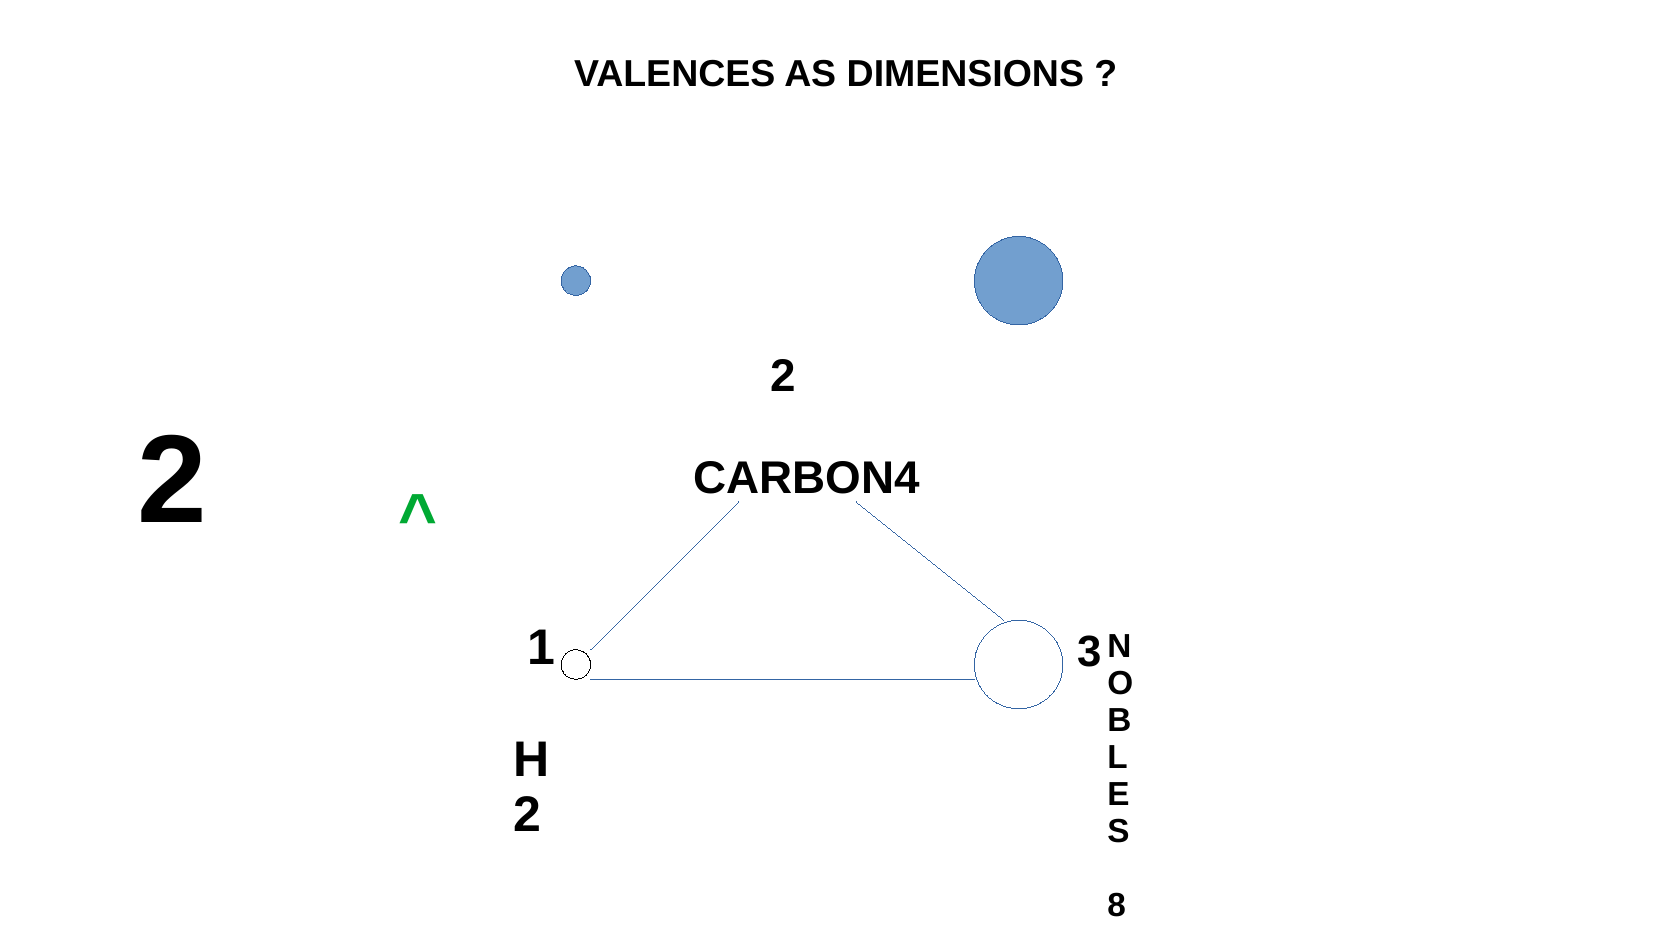

VALENCES AS DIMENSIONS ?
 2
CARBON4
2
^
 1
 H
 2
3
N
OBLES
8